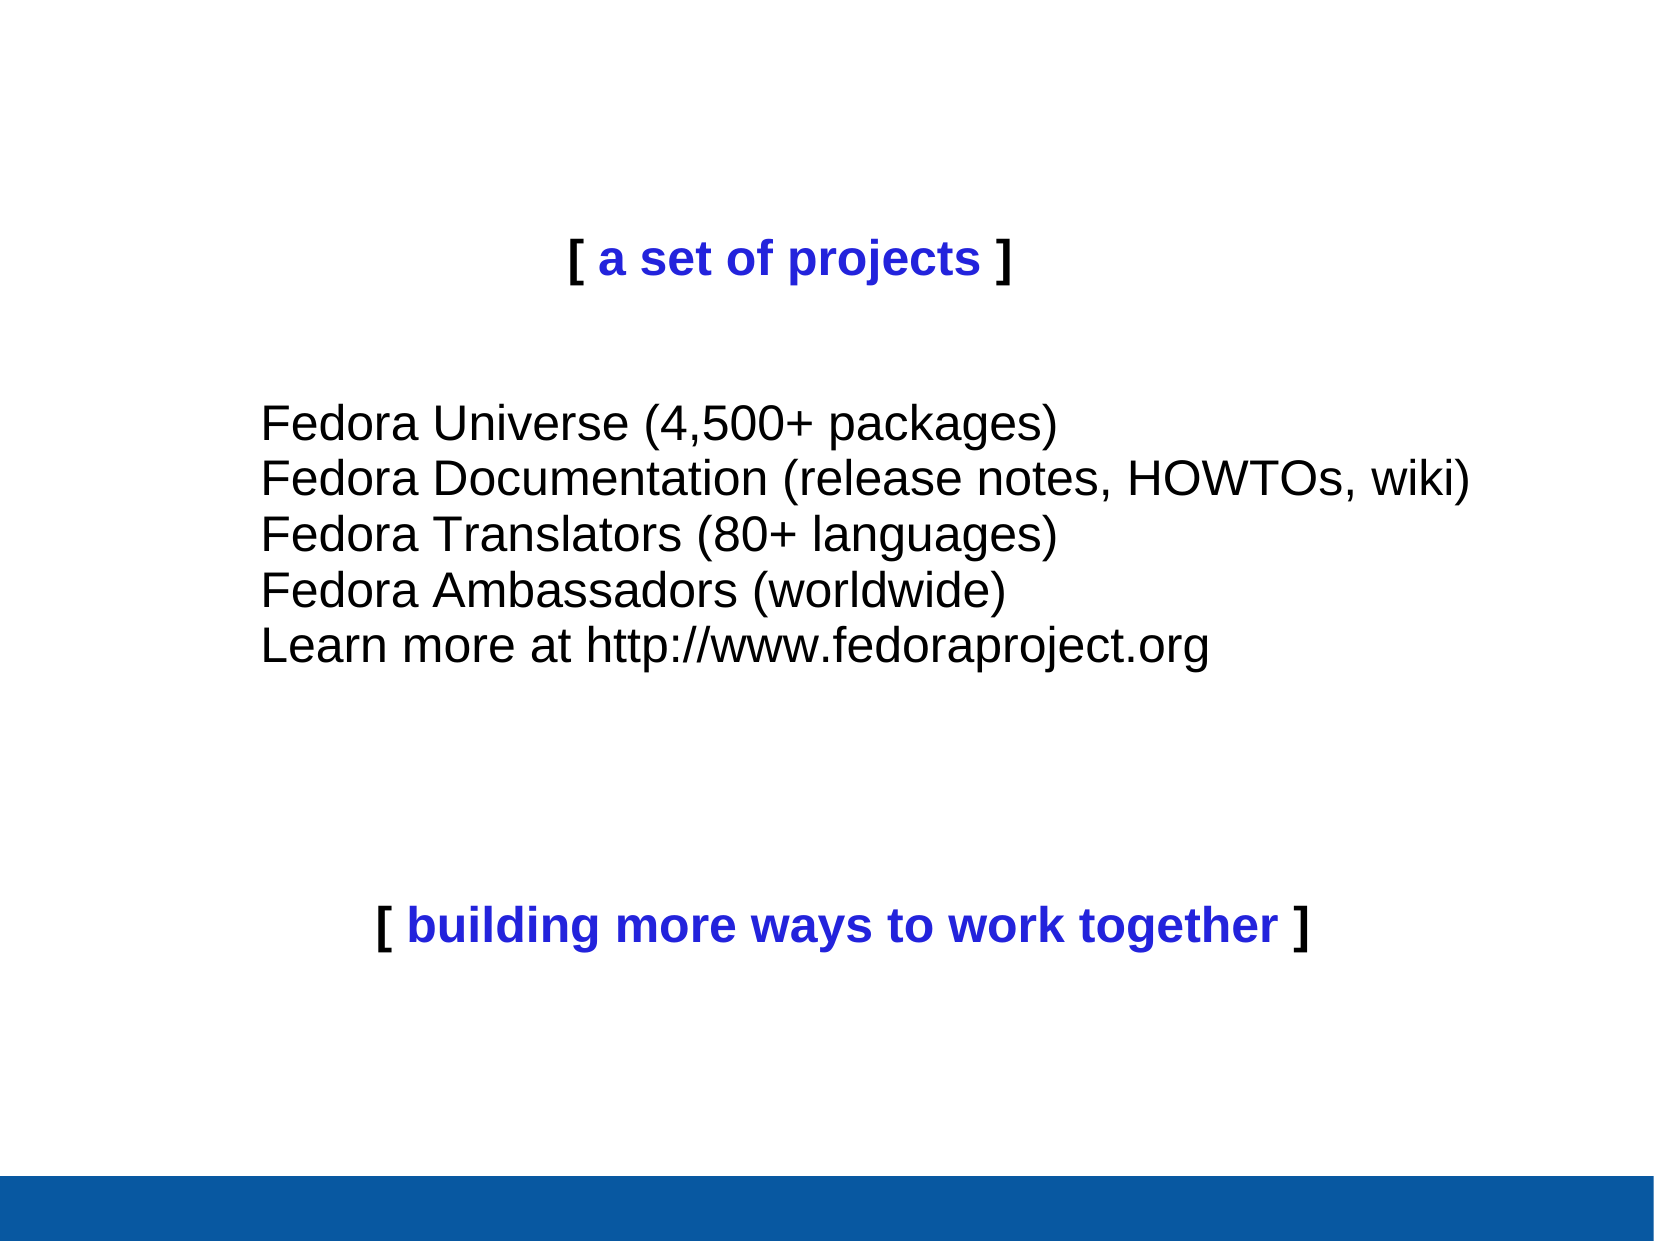

[ a set of projects ]
Fedora Universe (4,500+ packages)
Fedora Documentation (release notes, HOWTOs, wiki)
Fedora Translators (80+ languages)
Fedora Ambassadors (worldwide)
Learn more at http://www.fedoraproject.org
[ building more ways to work together ]